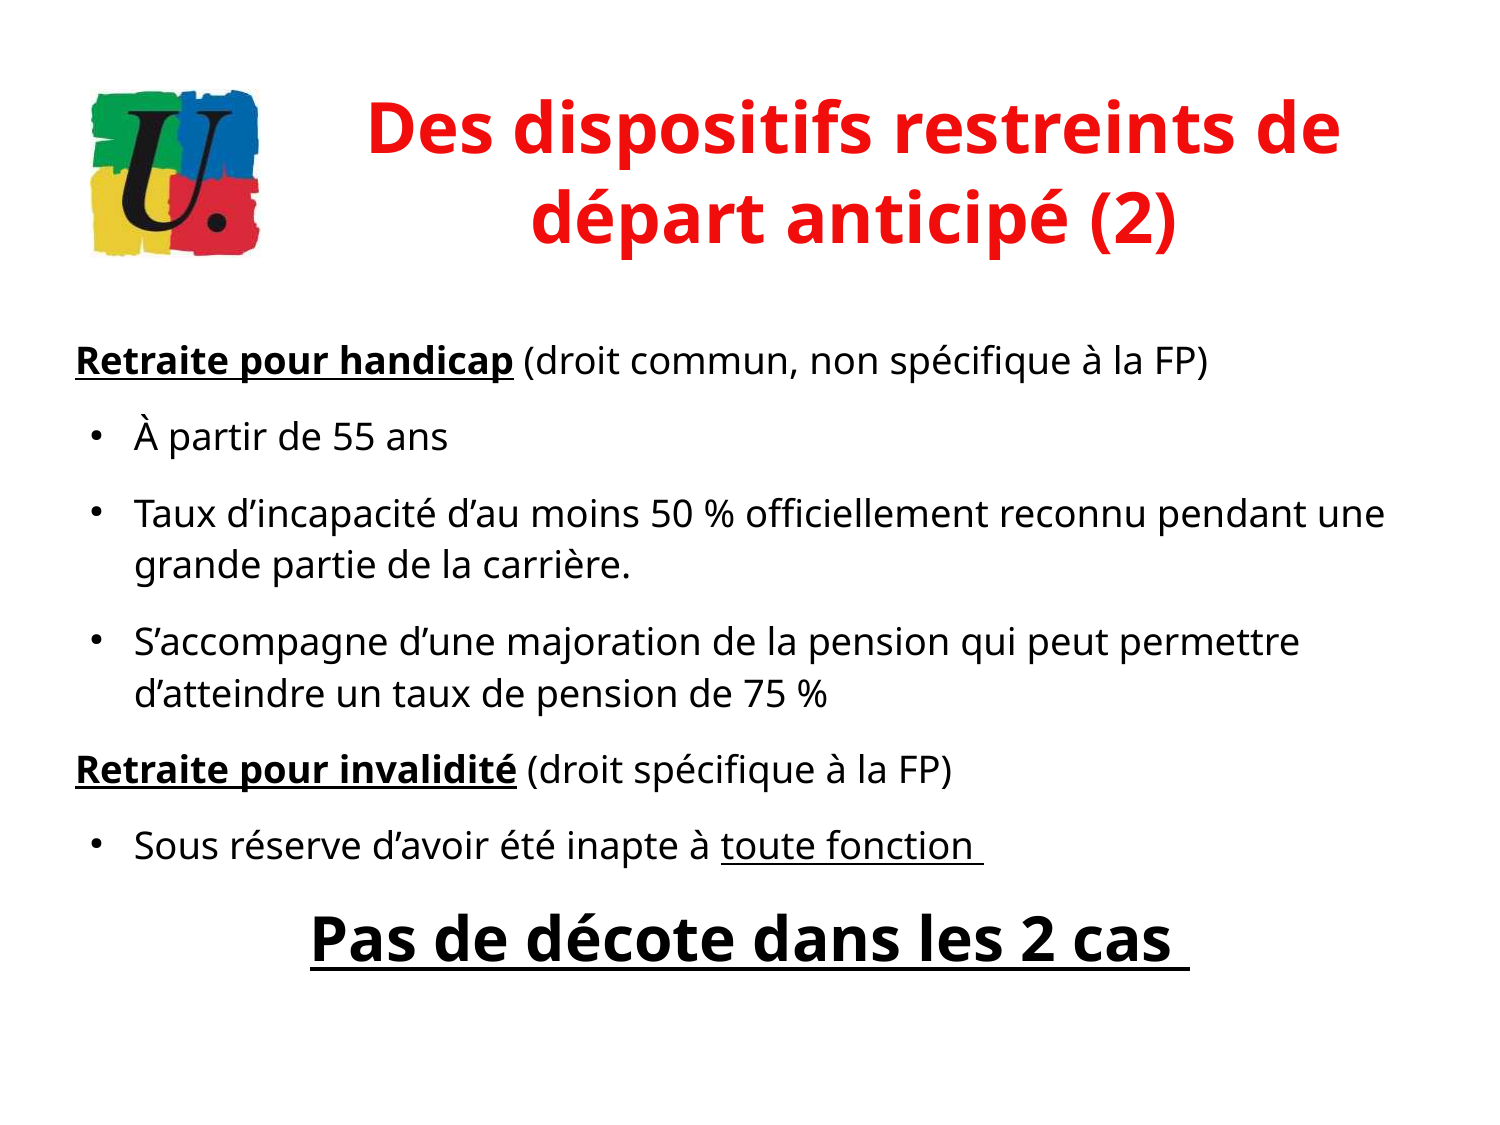

# Des dispositifs restreints de départ anticipé (2)
Retraite pour handicap (droit commun, non spécifique à la FP)
À partir de 55 ans
Taux d’incapacité d’au moins 50 % officiellement reconnu pendant une grande partie de la carrière.
S’accompagne d’une majoration de la pension qui peut permettre d’atteindre un taux de pension de 75 %
Retraite pour invalidité (droit spécifique à la FP)
Sous réserve d’avoir été inapte à toute fonction
Pas de décote dans les 2 cas